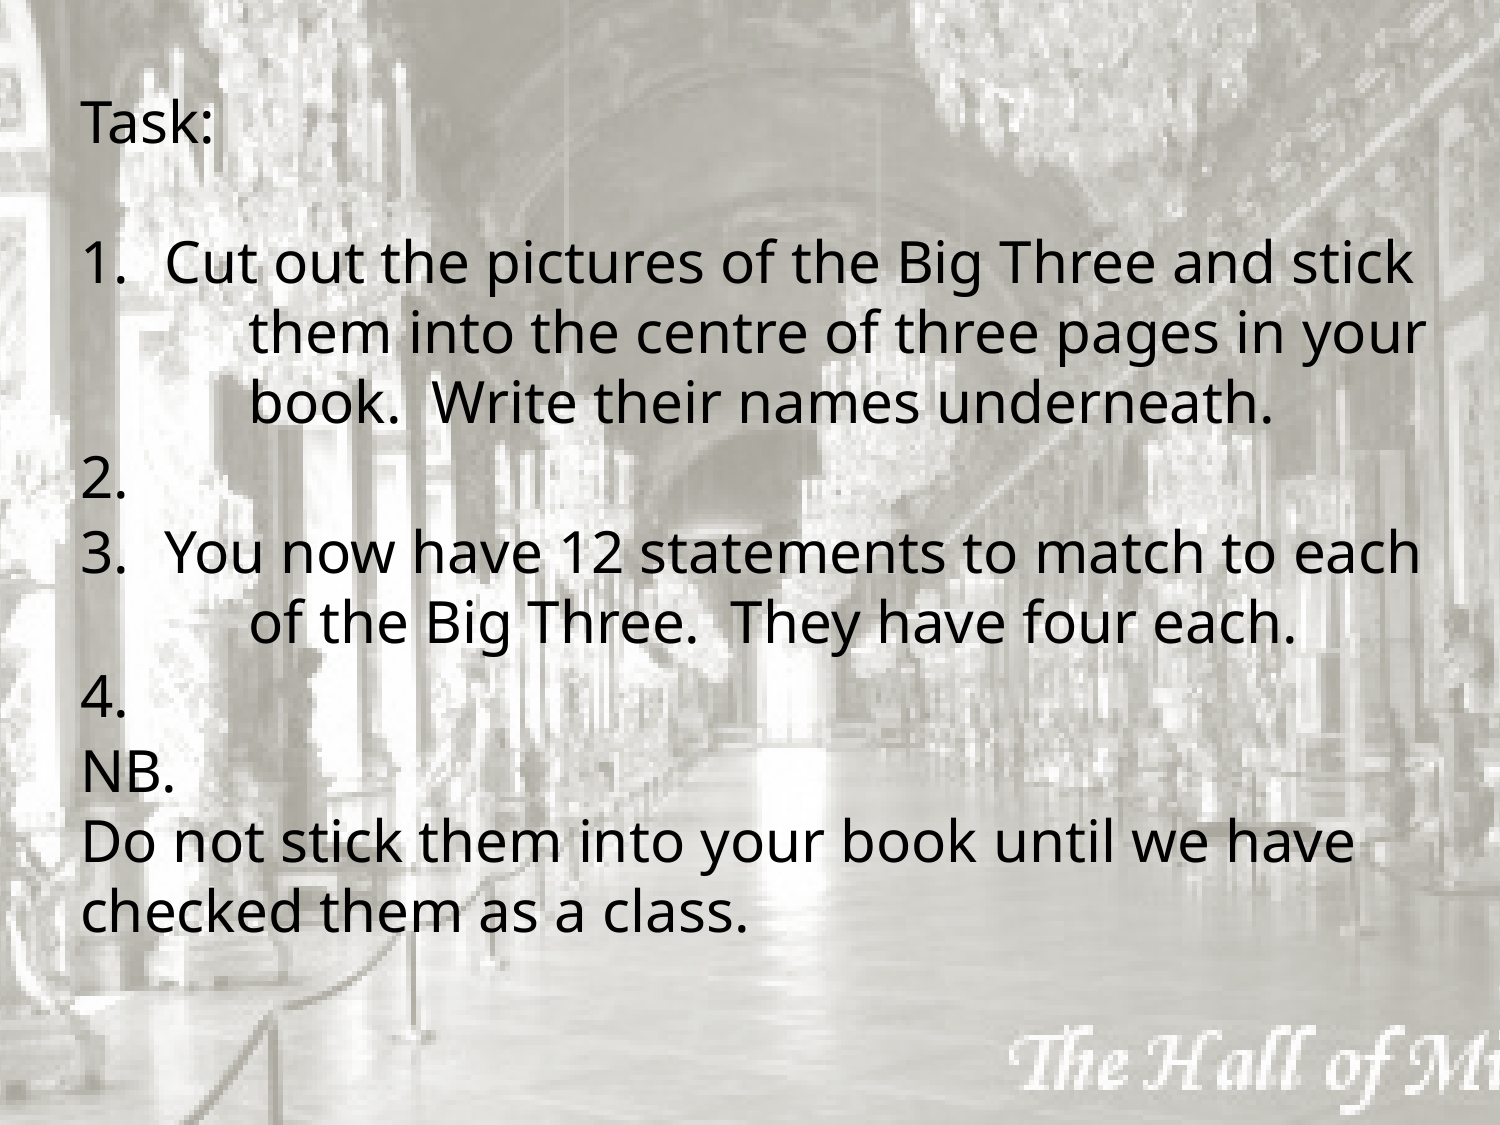

Task:
Cut out the pictures of the Big Three and stick them into the centre of three pages in your book. Write their names underneath.
You now have 12 statements to match to each of the Big Three. They have four each.
NB.
Do not stick them into your book until we have checked them as a class.